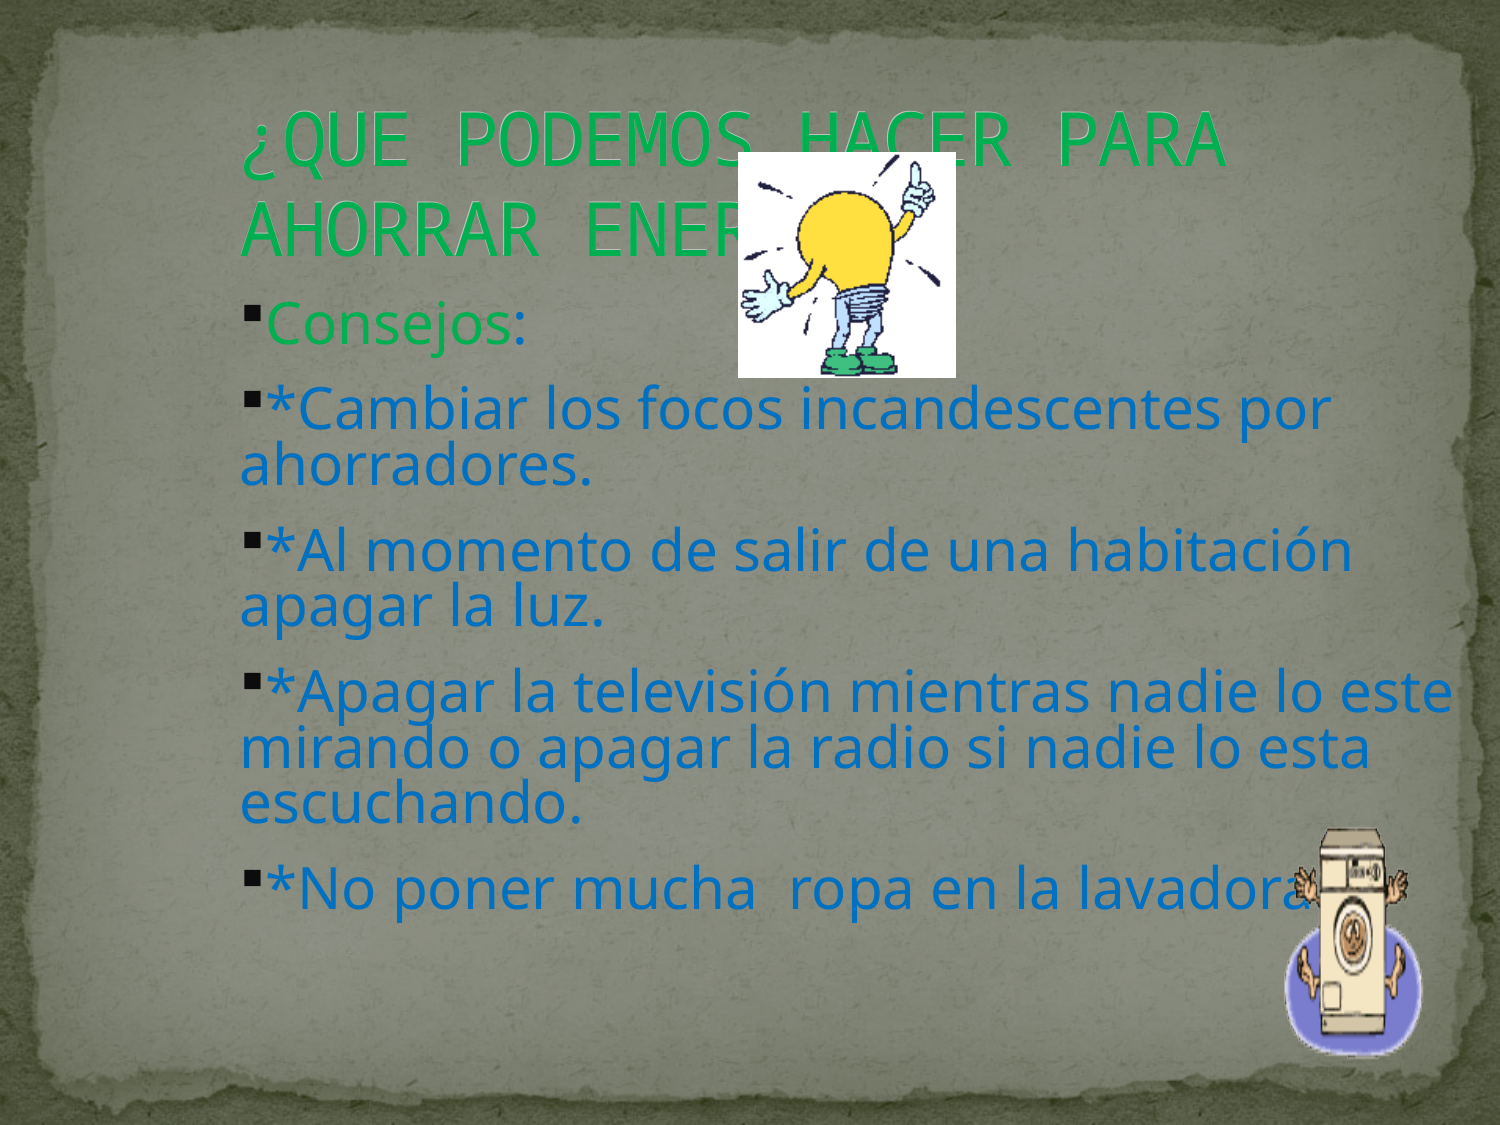

# ¿QUE PODEMOS HACER PARA AHORRAR ENERGIA?
Consejos:
*Cambiar los focos incandescentes por ahorradores.
*Al momento de salir de una habitación apagar la luz.
*Apagar la televisión mientras nadie lo este mirando o apagar la radio si nadie lo esta escuchando.
*No poner mucha ropa en la lavadora.